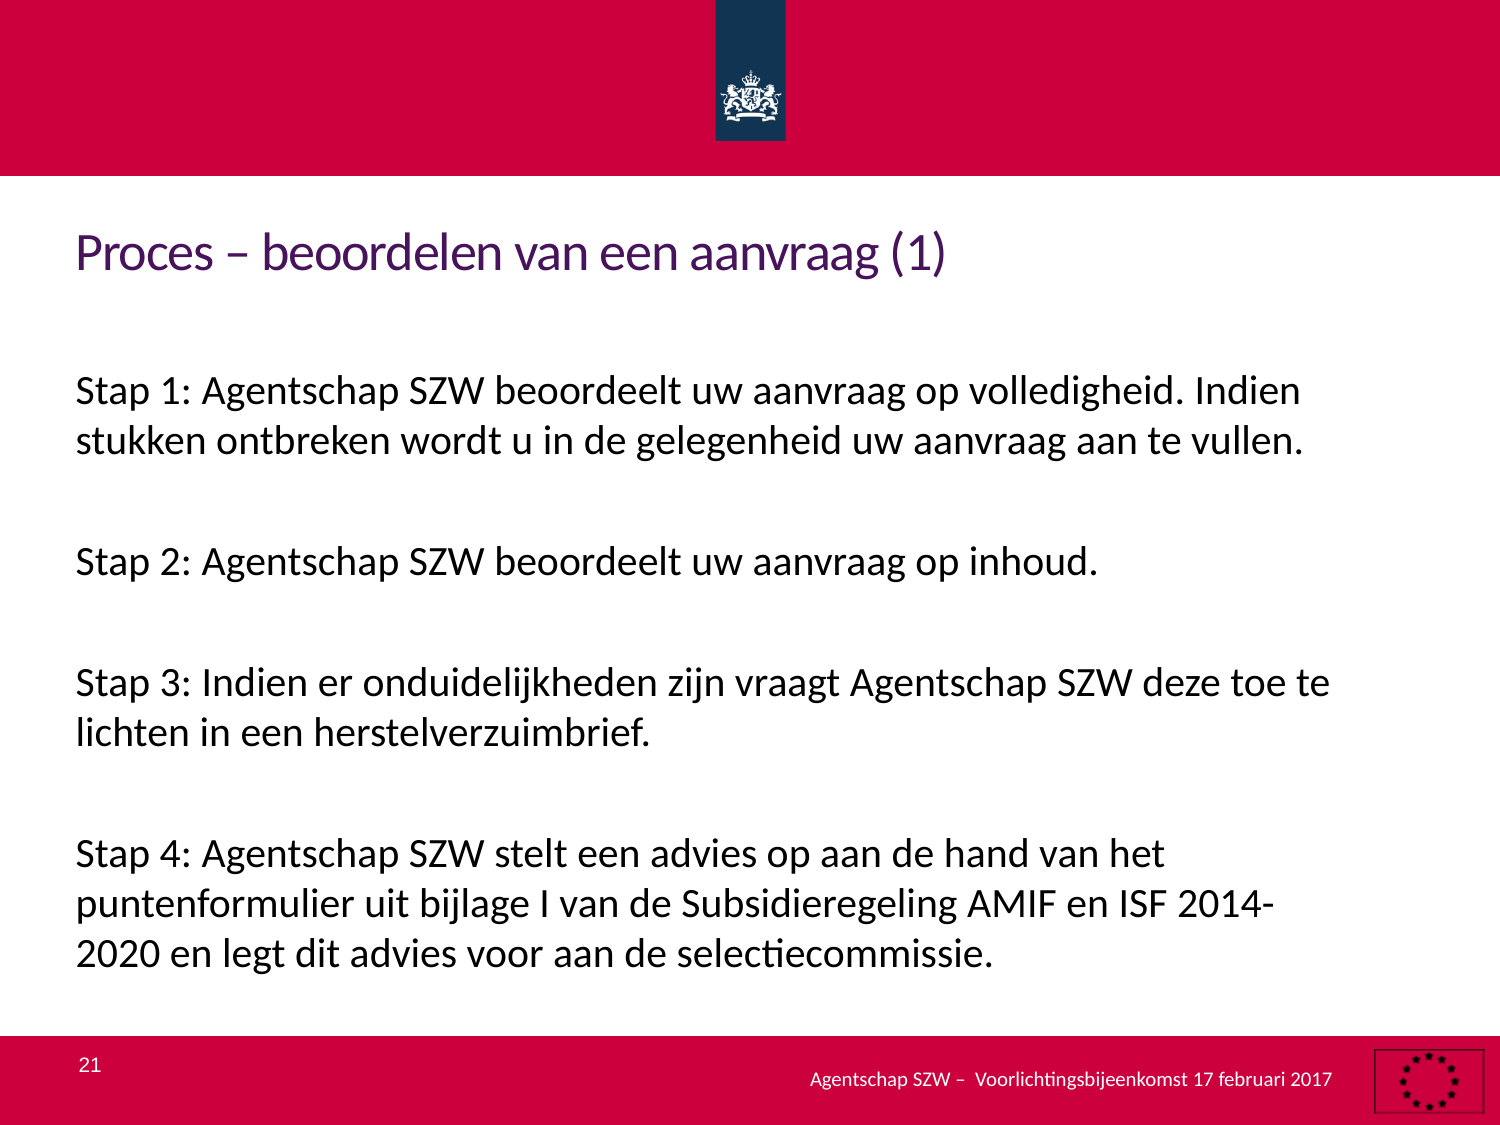

# Proces – beoordelen van een aanvraag (1)
Stap 1: Agentschap SZW beoordeelt uw aanvraag op volledigheid. Indien stukken ontbreken wordt u in de gelegenheid uw aanvraag aan te vullen.
Stap 2: Agentschap SZW beoordeelt uw aanvraag op inhoud.
Stap 3: Indien er onduidelijkheden zijn vraagt Agentschap SZW deze toe te lichten in een herstelverzuimbrief.
Stap 4: Agentschap SZW stelt een advies op aan de hand van het puntenformulier uit bijlage I van de Subsidieregeling AMIF en ISF 2014-2020 en legt dit advies voor aan de selectiecommissie.
Agentschap SZW – Voorlichtingsbijeenkomst 17 februari 2017